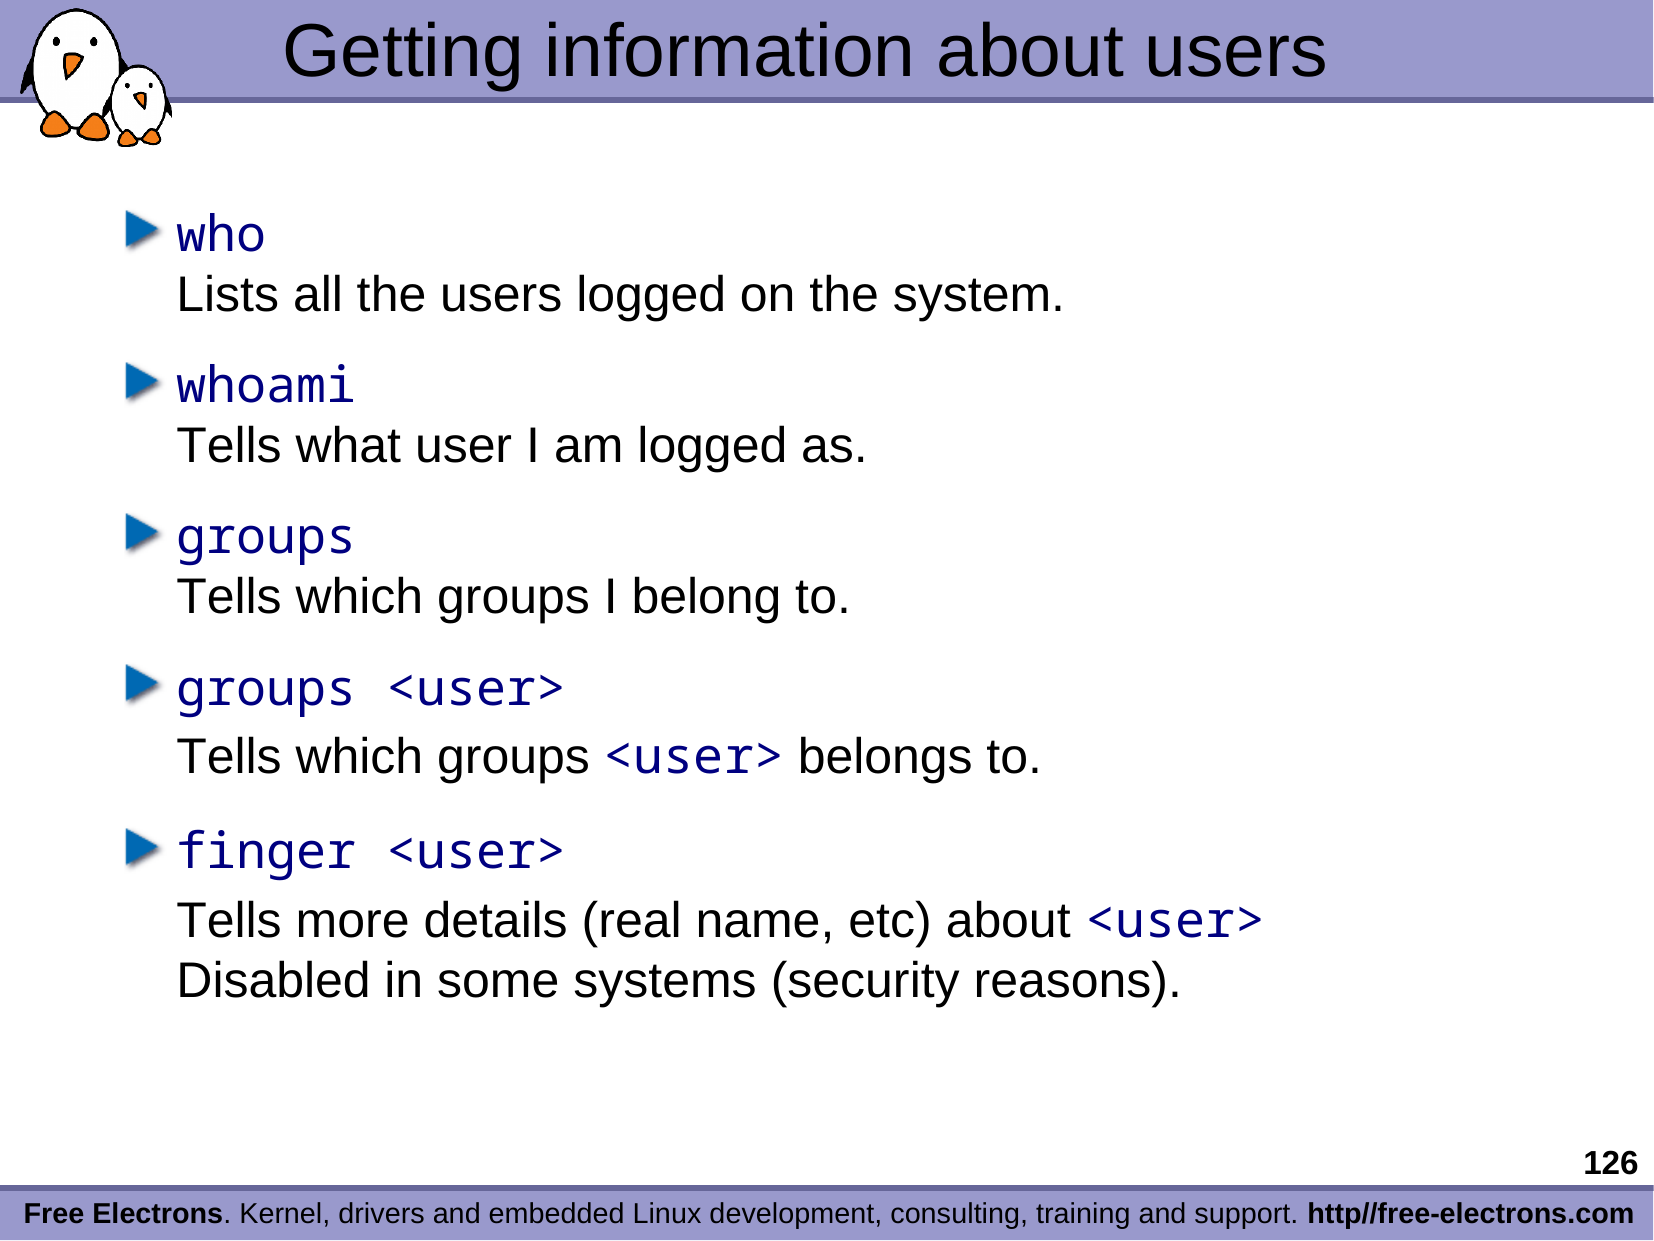

# Getting information about users
who
Lists all the users logged on the system.
whoami
Tells what user I am logged as.
groups
Tells which groups I belong to.
groups <user>
Tells which groups <user> belongs to.
finger <user>
Tells more details (real name, etc) about <user>
Disabled in some systems (security reasons).